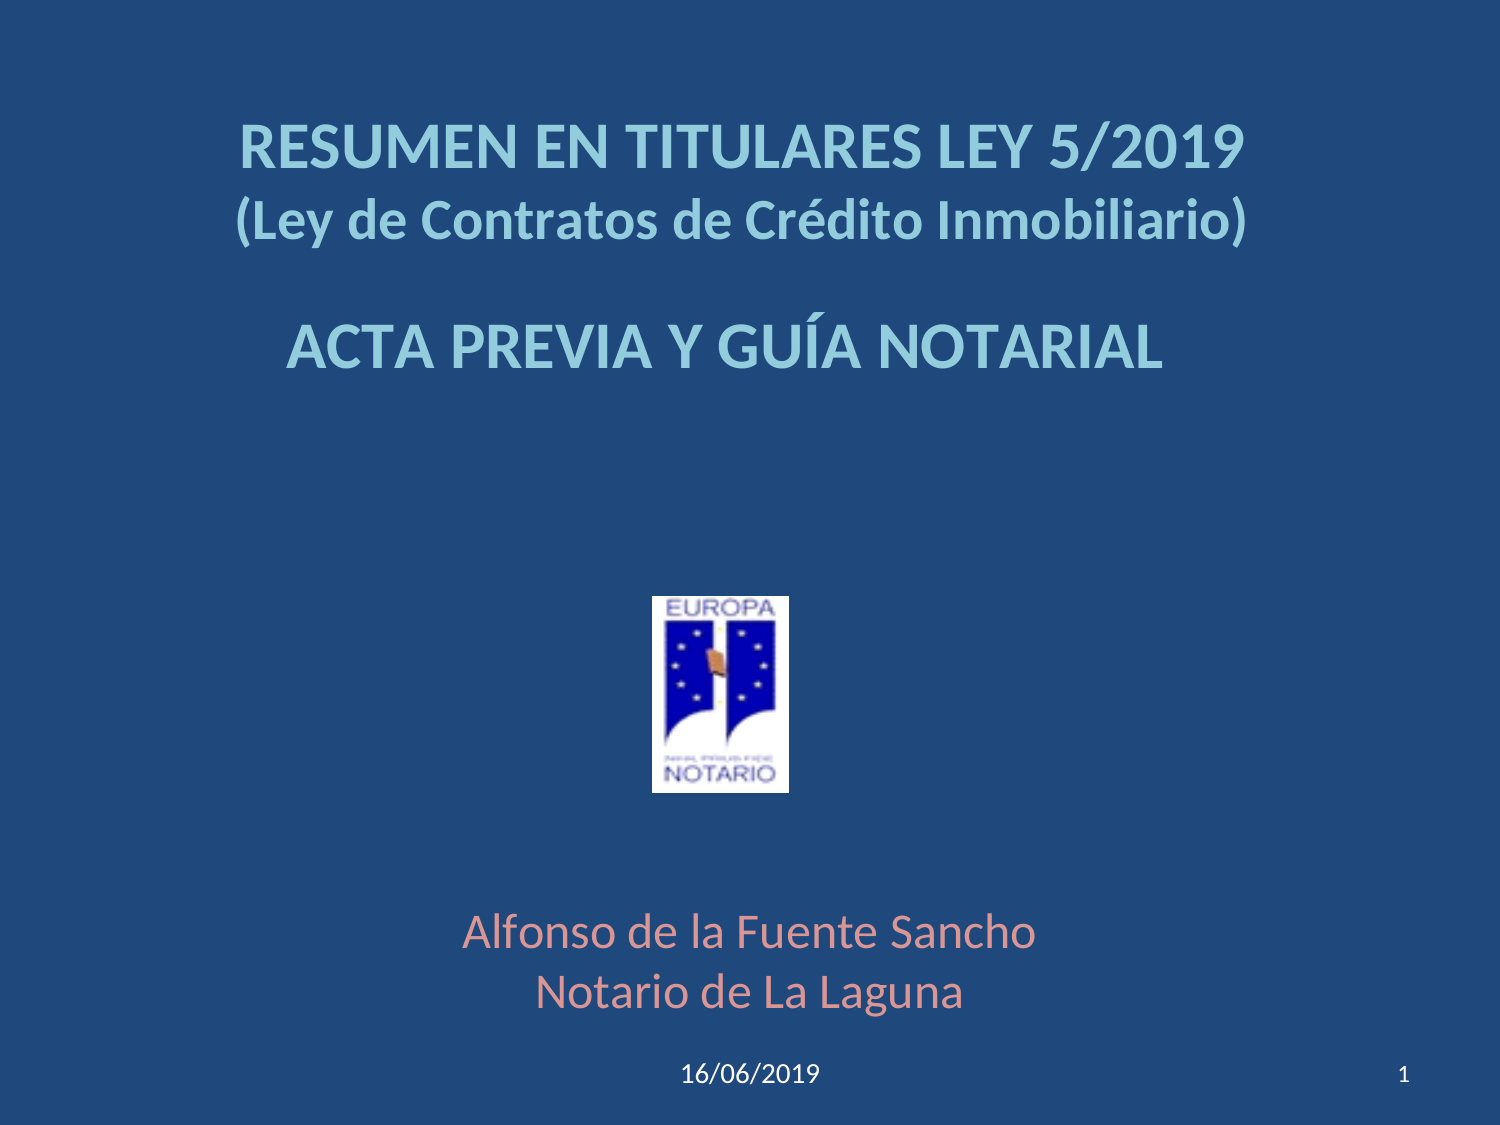

RESUMEN EN TITULARES LEY 5/2019
(Ley de Contratos de Crédito Inmobiliario)
 ACTA PREVIA Y GUÍA NOTARIAL
Alfonso de la Fuente Sancho
Notario de La Laguna
16/06/2019